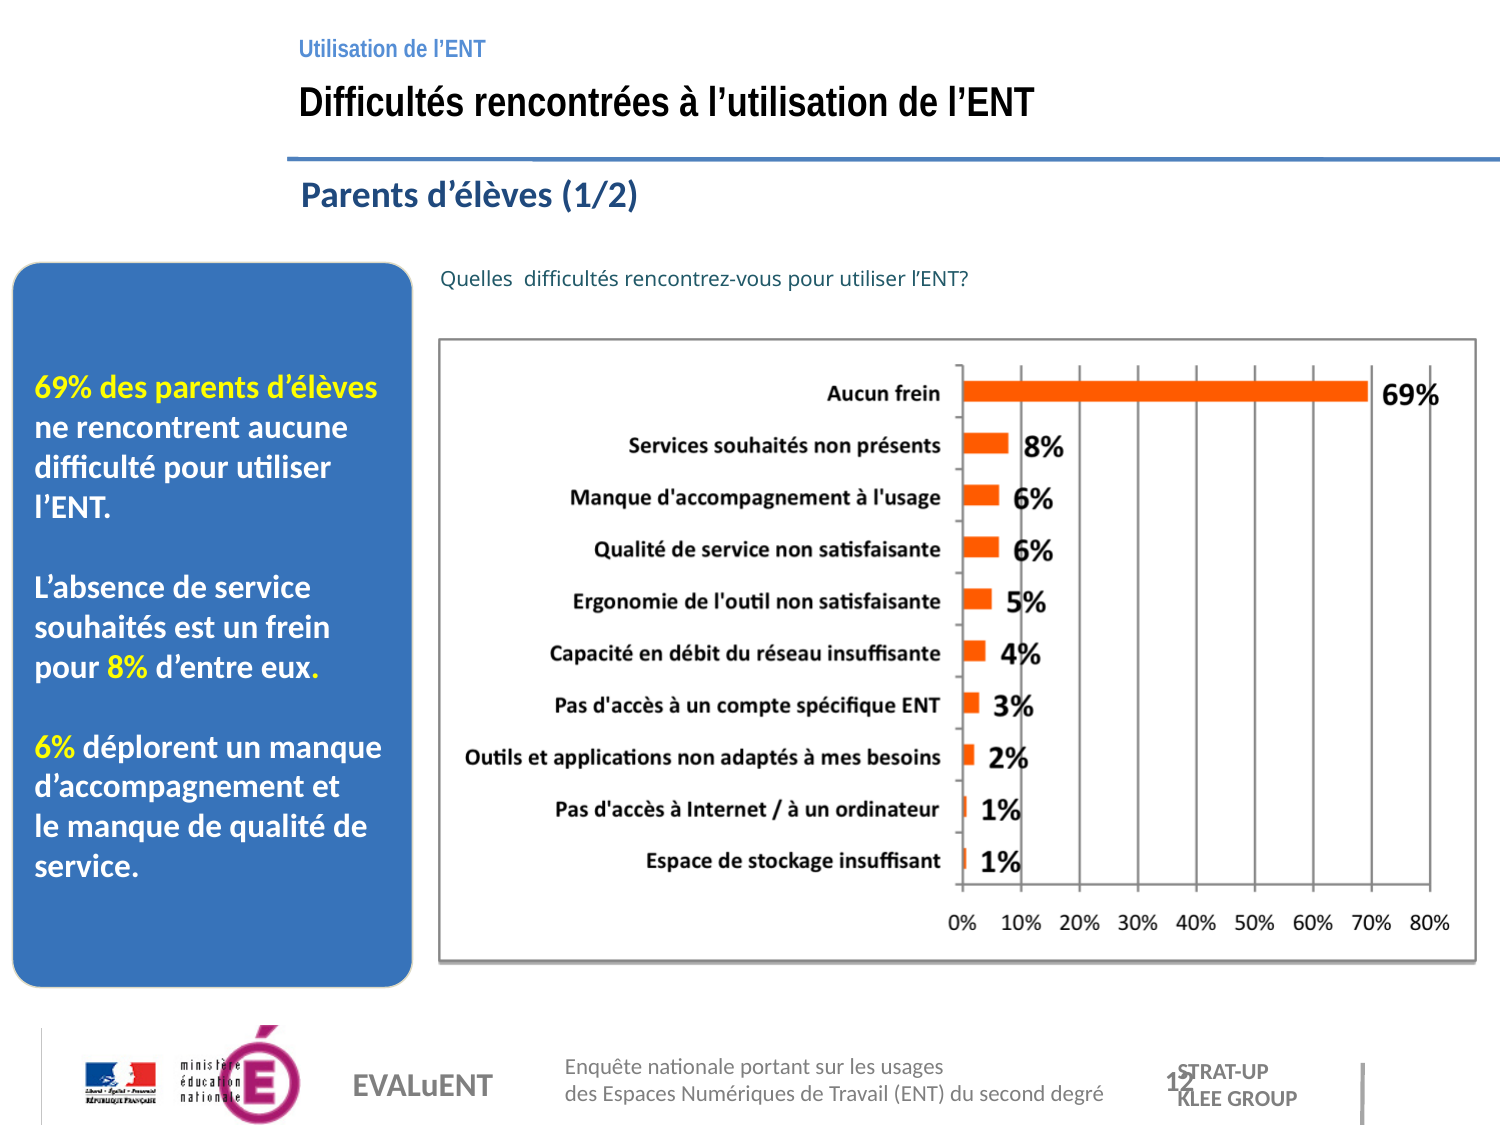

Utilisation de l’ENT
Difficultés rencontrées à l’utilisation de l’ENT
Parents d’élèves (1/2)
Quelles difficultés rencontrez-vous pour utiliser l’ENT?
69% des parents d’élèves ne rencontrent aucune difficulté pour utiliser l’ENT.
L’absence de service souhaités est un frein
pour 8% d’entre eux.
6% déplorent un manque d’accompagnement et
le manque de qualité de service.